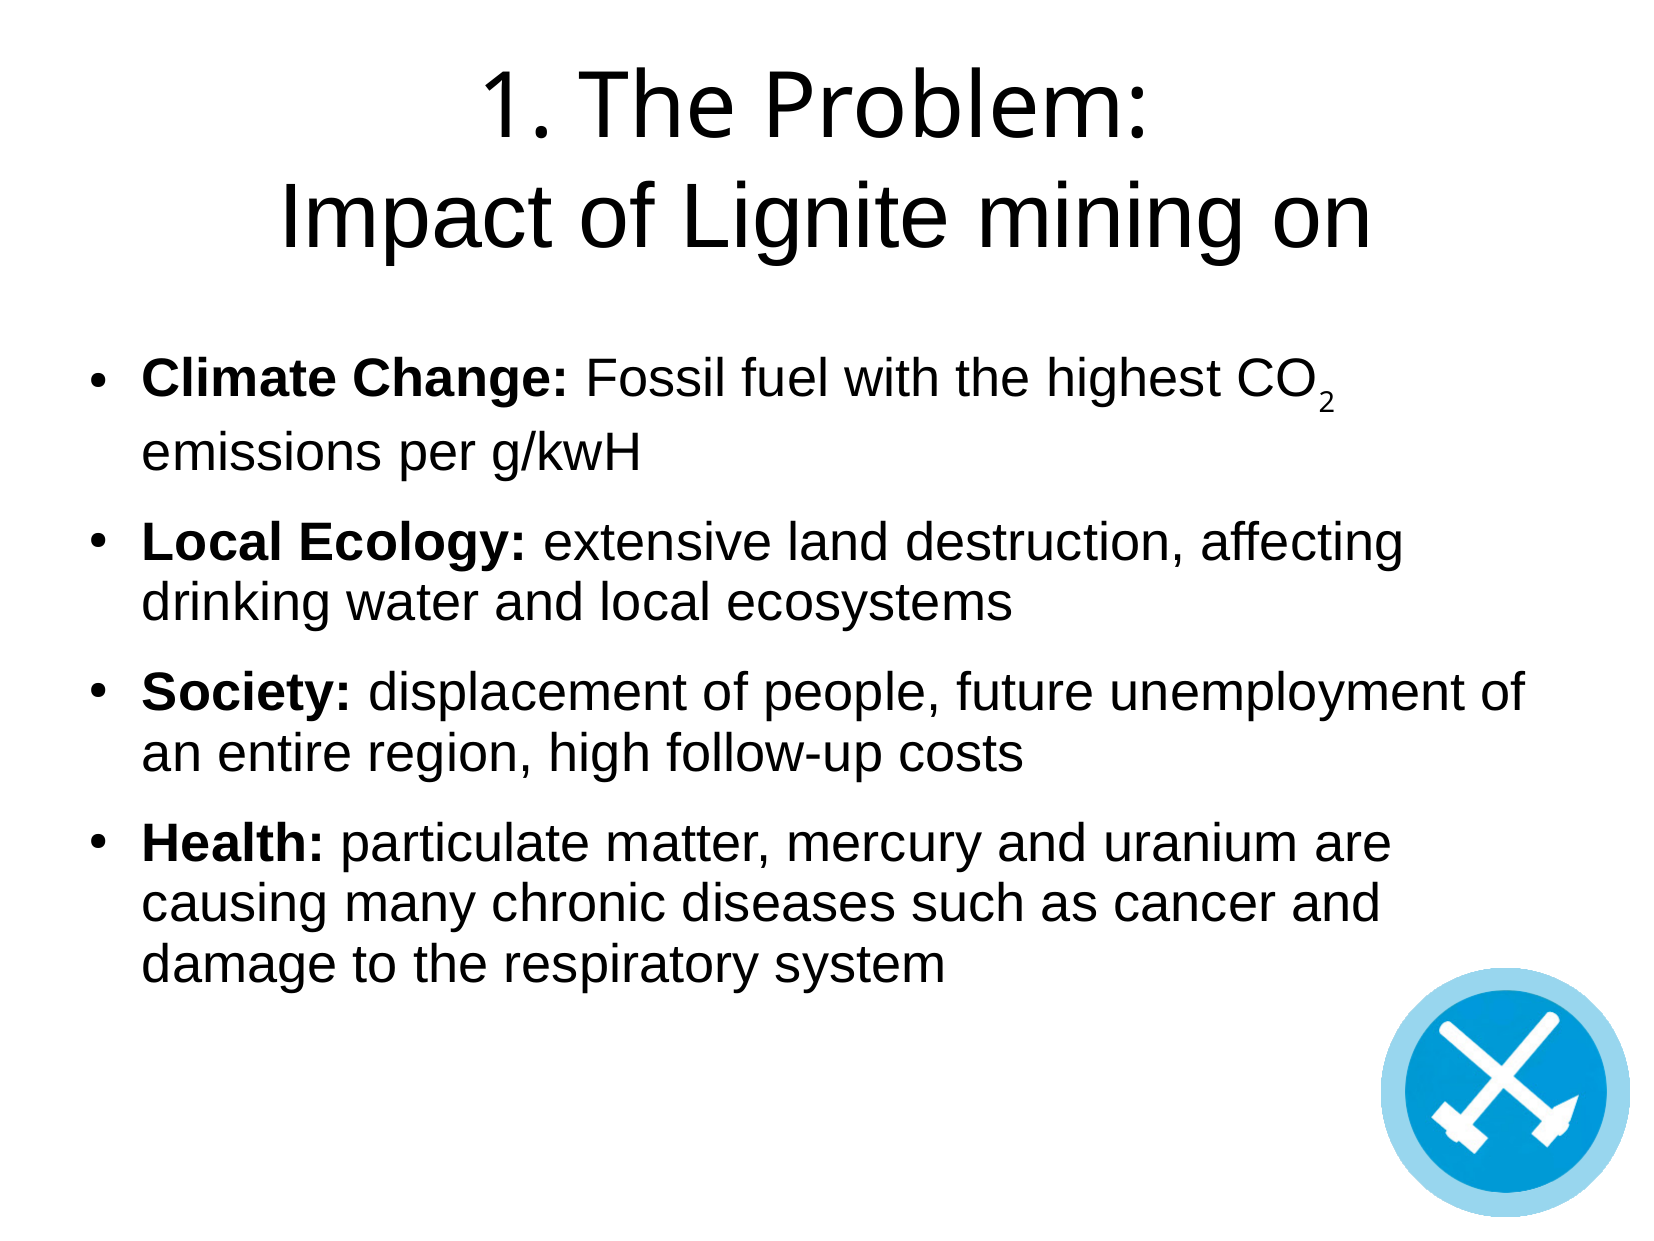

# 1. The Problem: Impact of Lignite mining on
Climate Change: Fossil fuel with the highest CO2 emissions per g/kwH
Local Ecology: extensive land destruction, affecting drinking water and local ecosystems
Society: displacement of people, future unemployment of an entire region, high follow-up costs
Health: particulate matter, mercury and uranium are causing many chronic diseases such as cancer and damage to the respiratory system